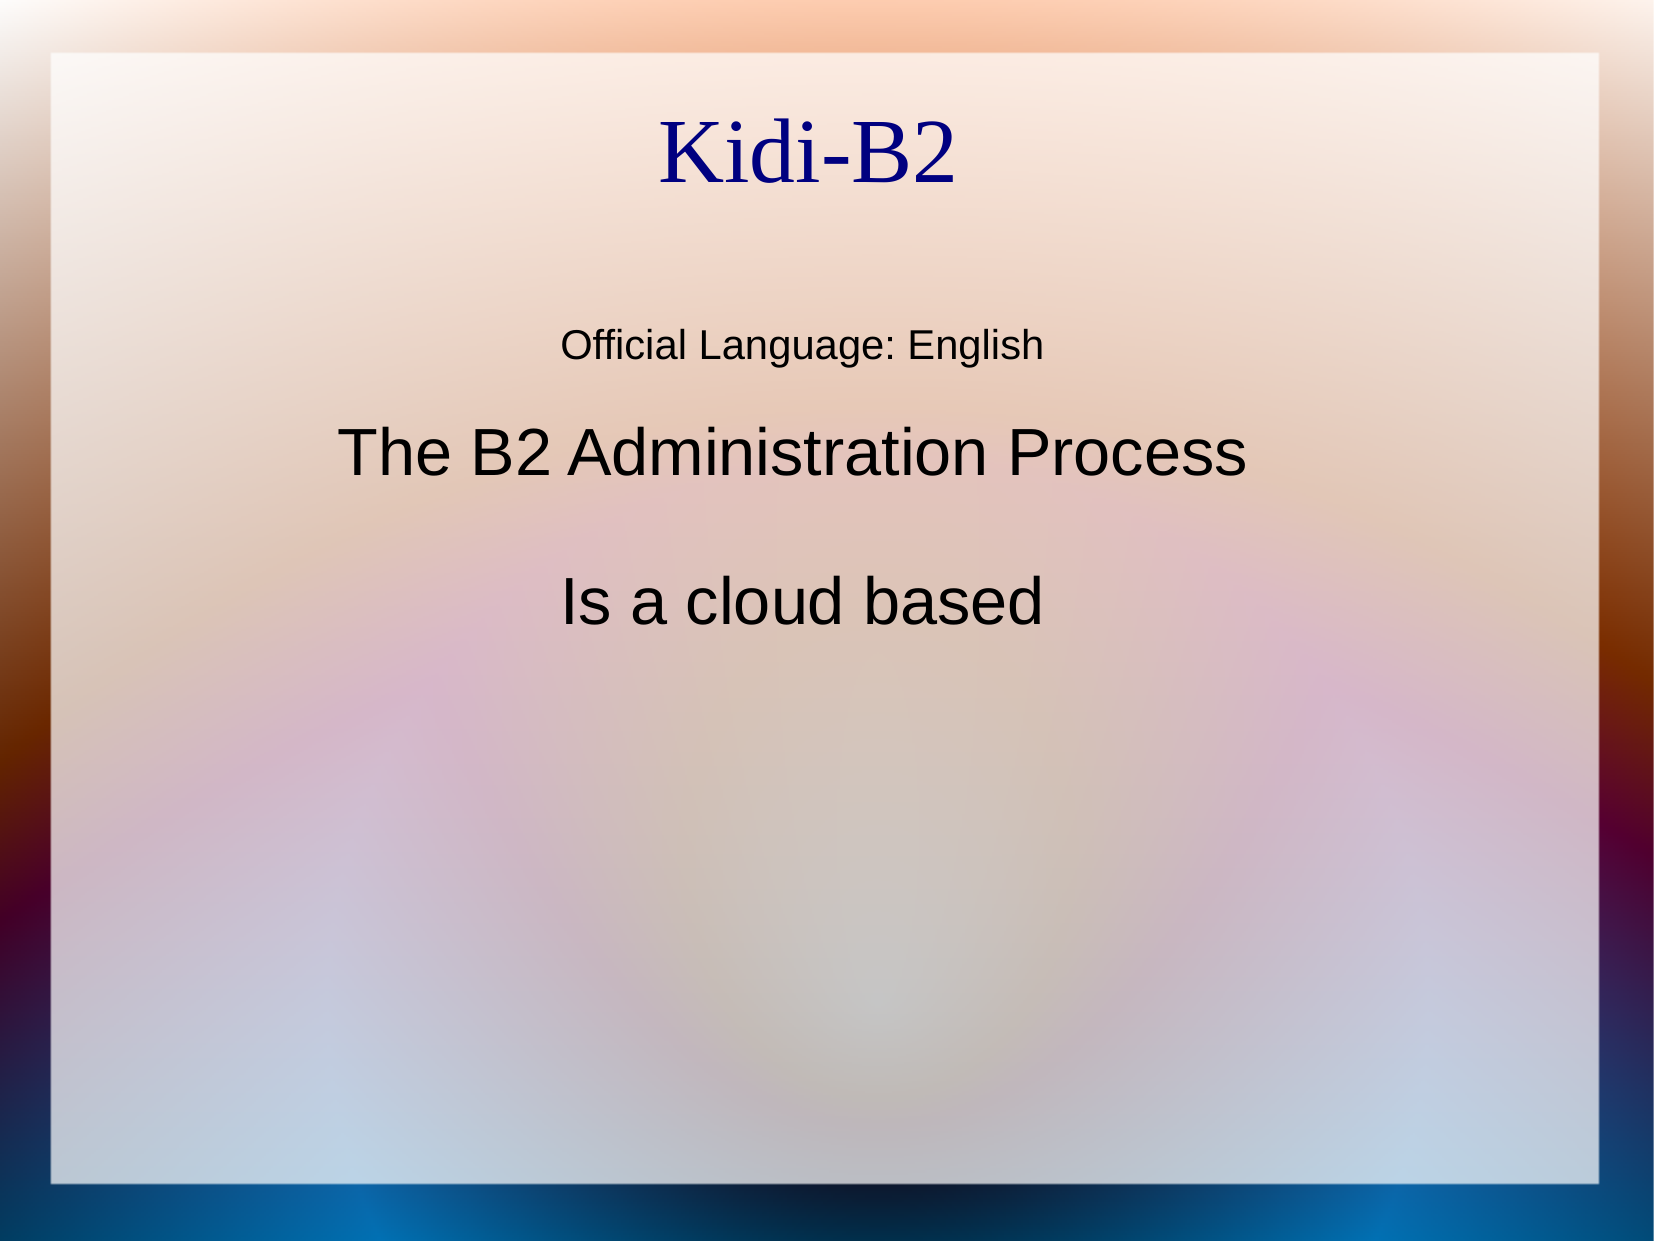

# Kidi-B2
Official Language: English
The B2 Administration Process
Is a cloud based